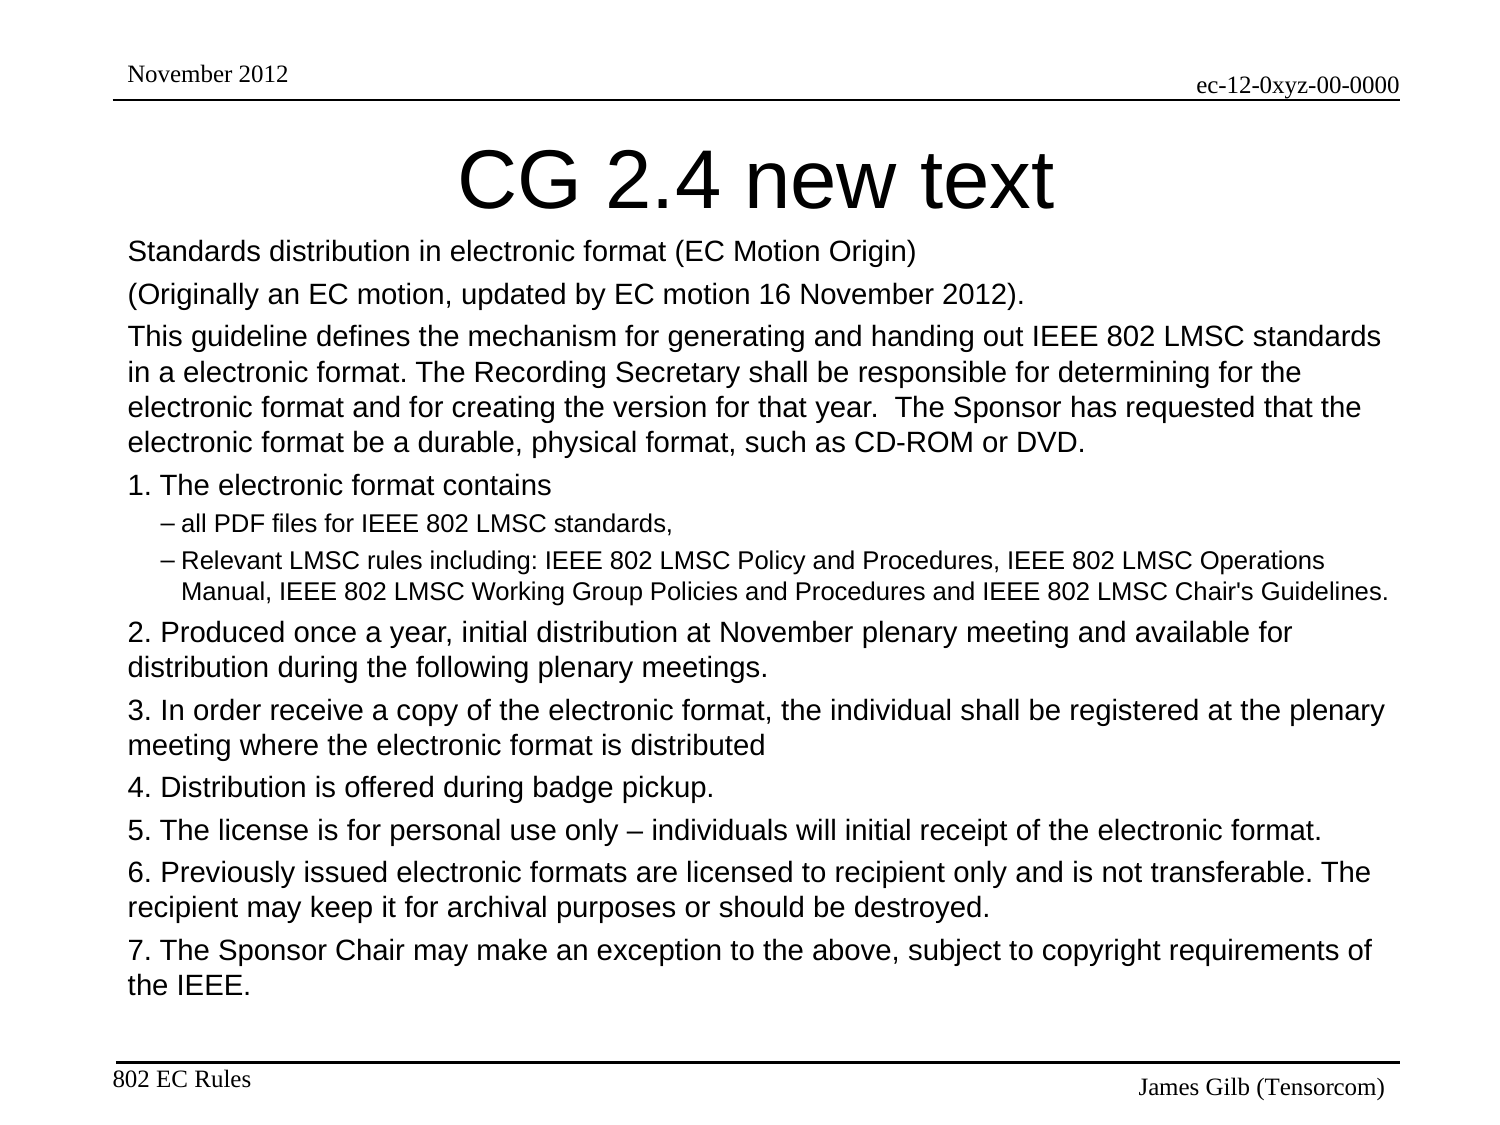

# CG 2.4 new text
Standards distribution in electronic format (EC Motion Origin)
(Originally an EC motion, updated by EC motion 16 November 2012).
This guideline defines the mechanism for generating and handing out IEEE 802 LMSC standards in a electronic format. The Recording Secretary shall be responsible for determining for the electronic format and for creating the version for that year. The Sponsor has requested that the electronic format be a durable, physical format, such as CD-ROM or DVD.
1. The electronic format contains
all PDF files for IEEE 802 LMSC standards,
Relevant LMSC rules including: IEEE 802 LMSC Policy and Procedures, IEEE 802 LMSC Operations Manual, IEEE 802 LMSC Working Group Policies and Procedures and IEEE 802 LMSC Chair's Guidelines.
2. Produced once a year, initial distribution at November plenary meeting and available for distribution during the following plenary meetings.
3. In order receive a copy of the electronic format, the individual shall be registered at the plenary meeting where the electronic format is distributed
4. Distribution is offered during badge pickup.
5. The license is for personal use only – individuals will initial receipt of the electronic format.
6. Previously issued electronic formats are licensed to recipient only and is not transferable. The recipient may keep it for archival purposes or should be destroyed.
7. The Sponsor Chair may make an exception to the above, subject to copyright requirements of the IEEE.